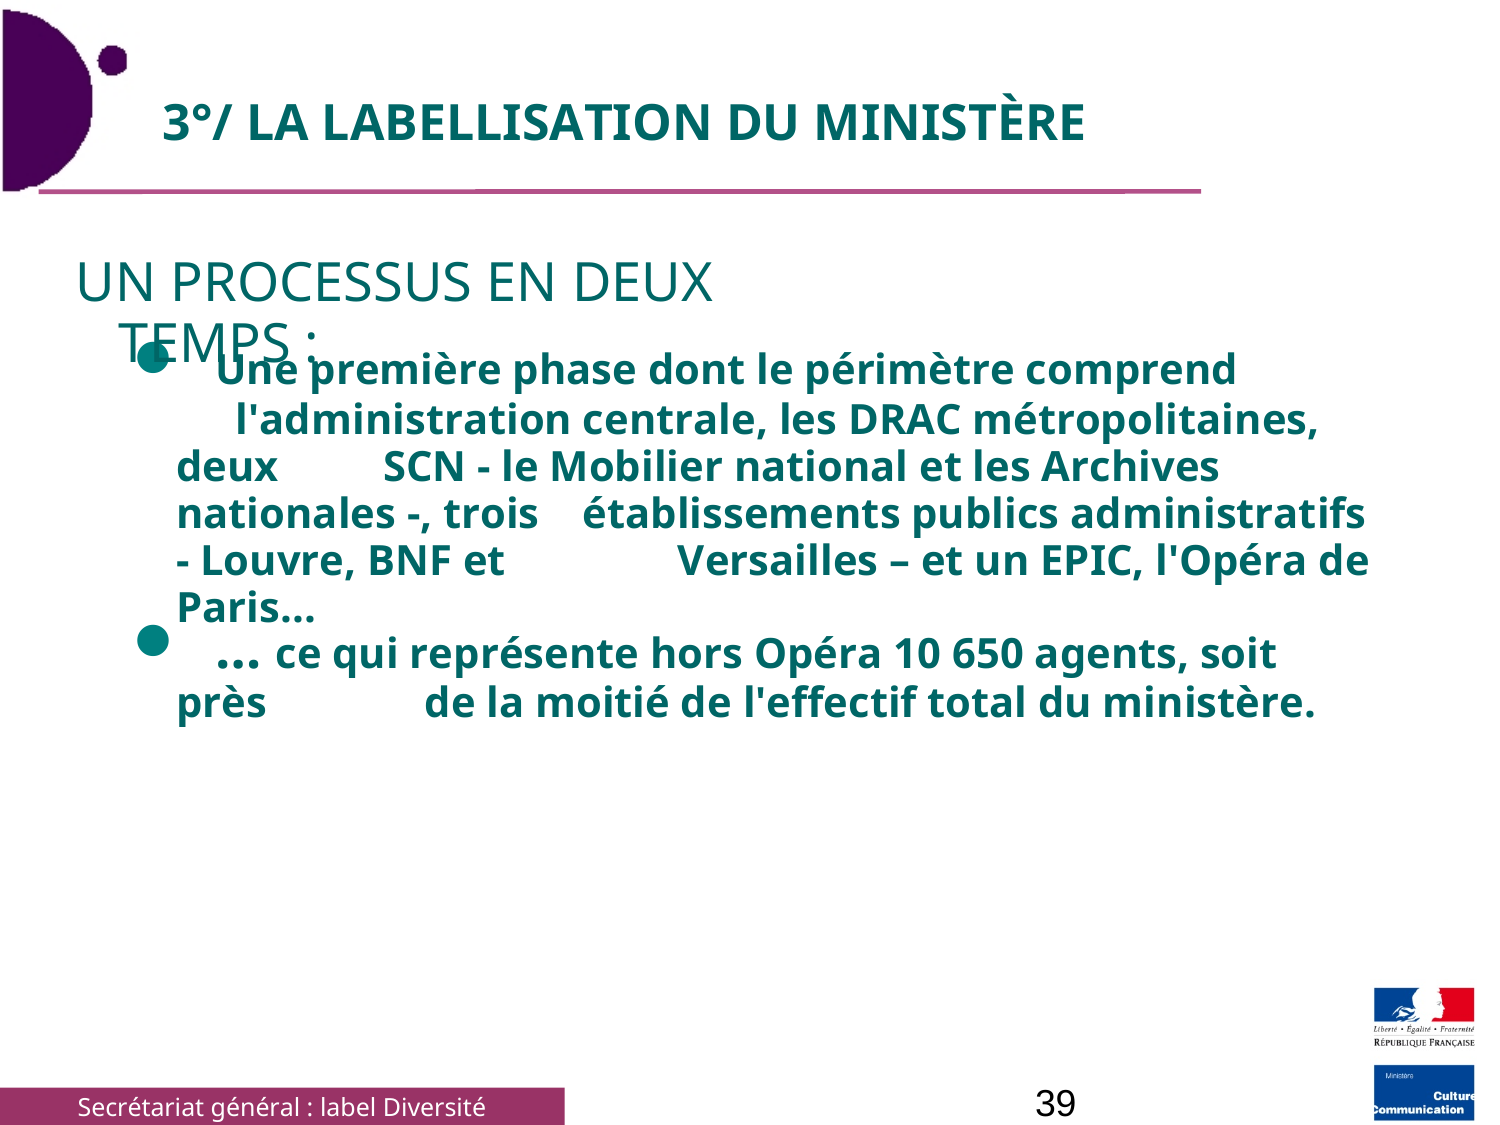

3°/ LA LABELLISATION DU MINISTÈRE
UN PROCESSUS EN DEUX TEMPS :
 Une première phase dont le périmètre comprend 		 	 l'administration centrale, les DRAC métropolitaines, deux 	 SCN - le Mobilier national et les Archives nationales -, trois 	 établissements publics administratifs - Louvre, BNF et 	 	 Versailles – et un EPIC, l'Opéra de Paris...
 … ce qui représente hors Opéra 10 650 agents, soit près 		 de la moitié de l'effectif total du ministère.